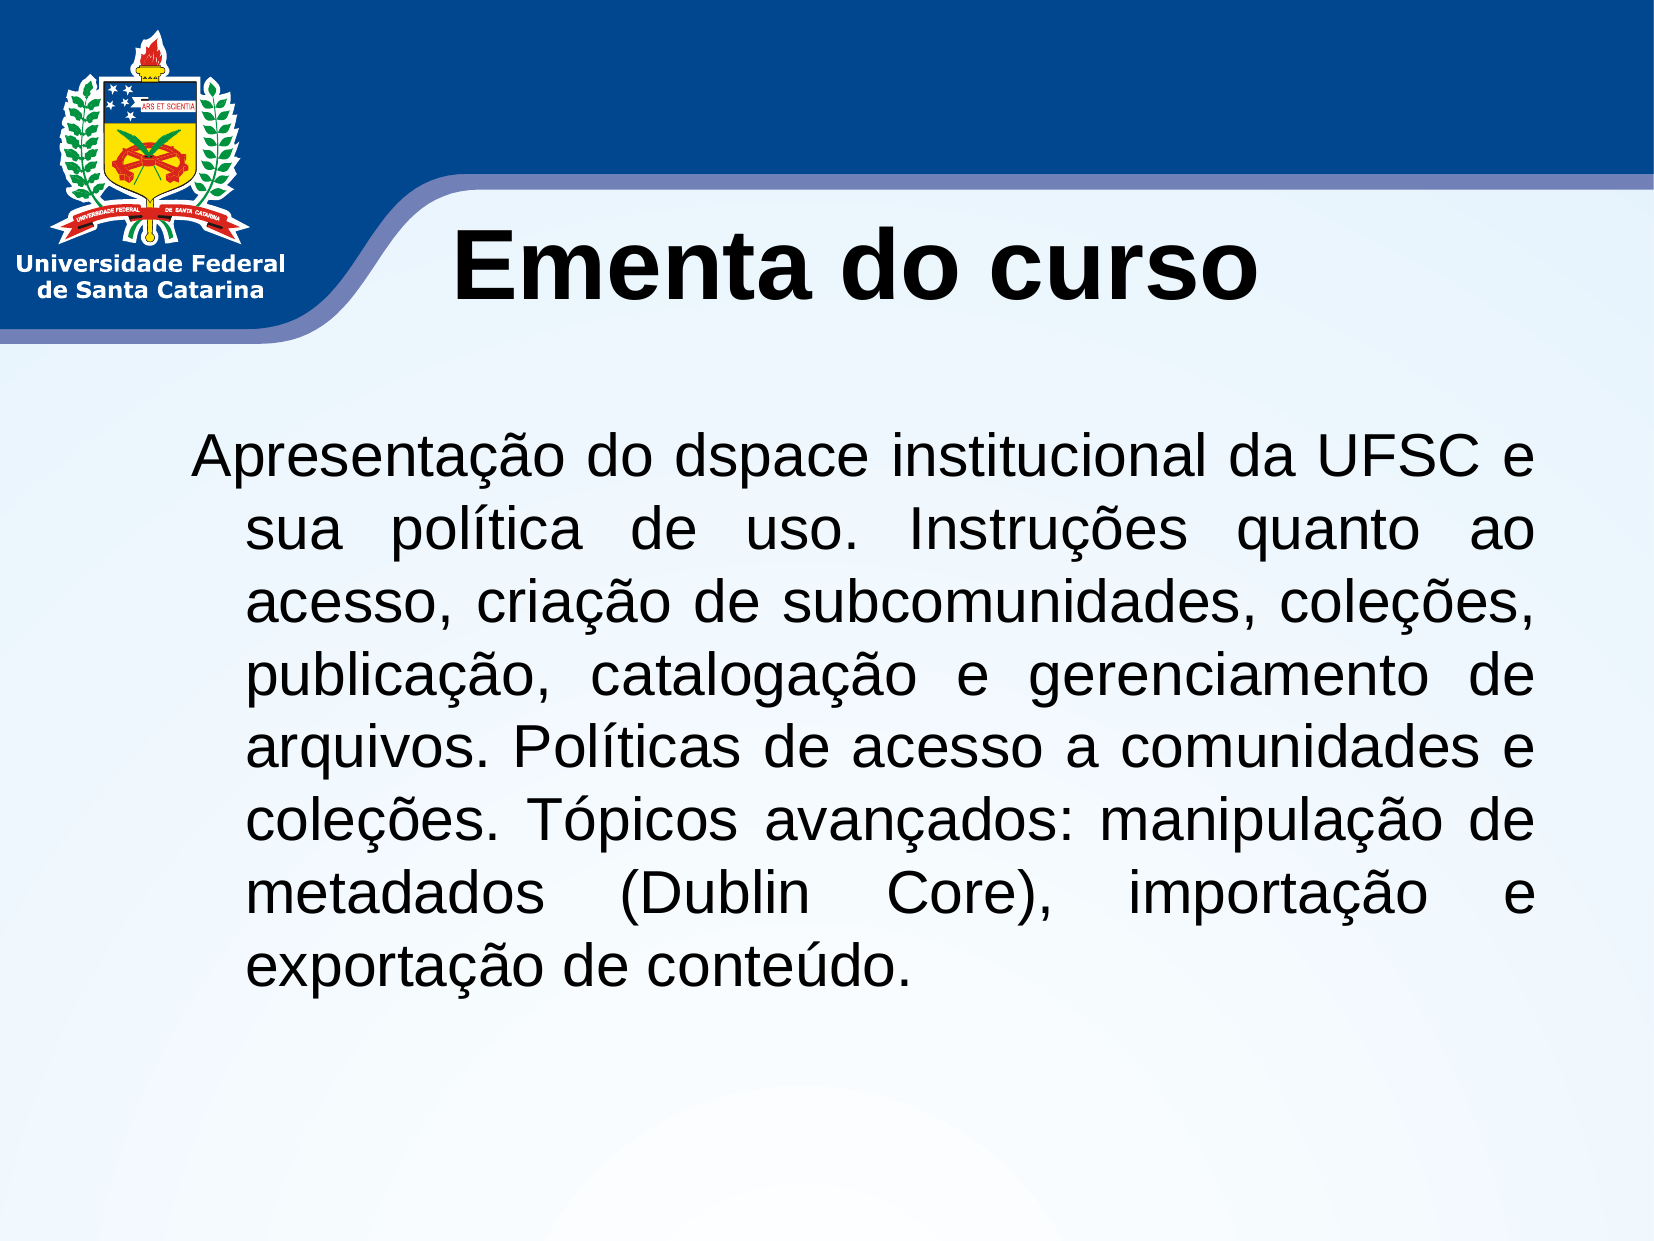

# Ementa do curso
Apresentação do dspace institucional da UFSC e sua política de uso. Instruções quanto ao acesso, criação de subcomunidades, coleções, publicação, catalogação e gerenciamento de arquivos. Políticas de acesso a comunidades e coleções. Tópicos avançados: manipulação de metadados (Dublin Core), importação e exportação de conteúdo.